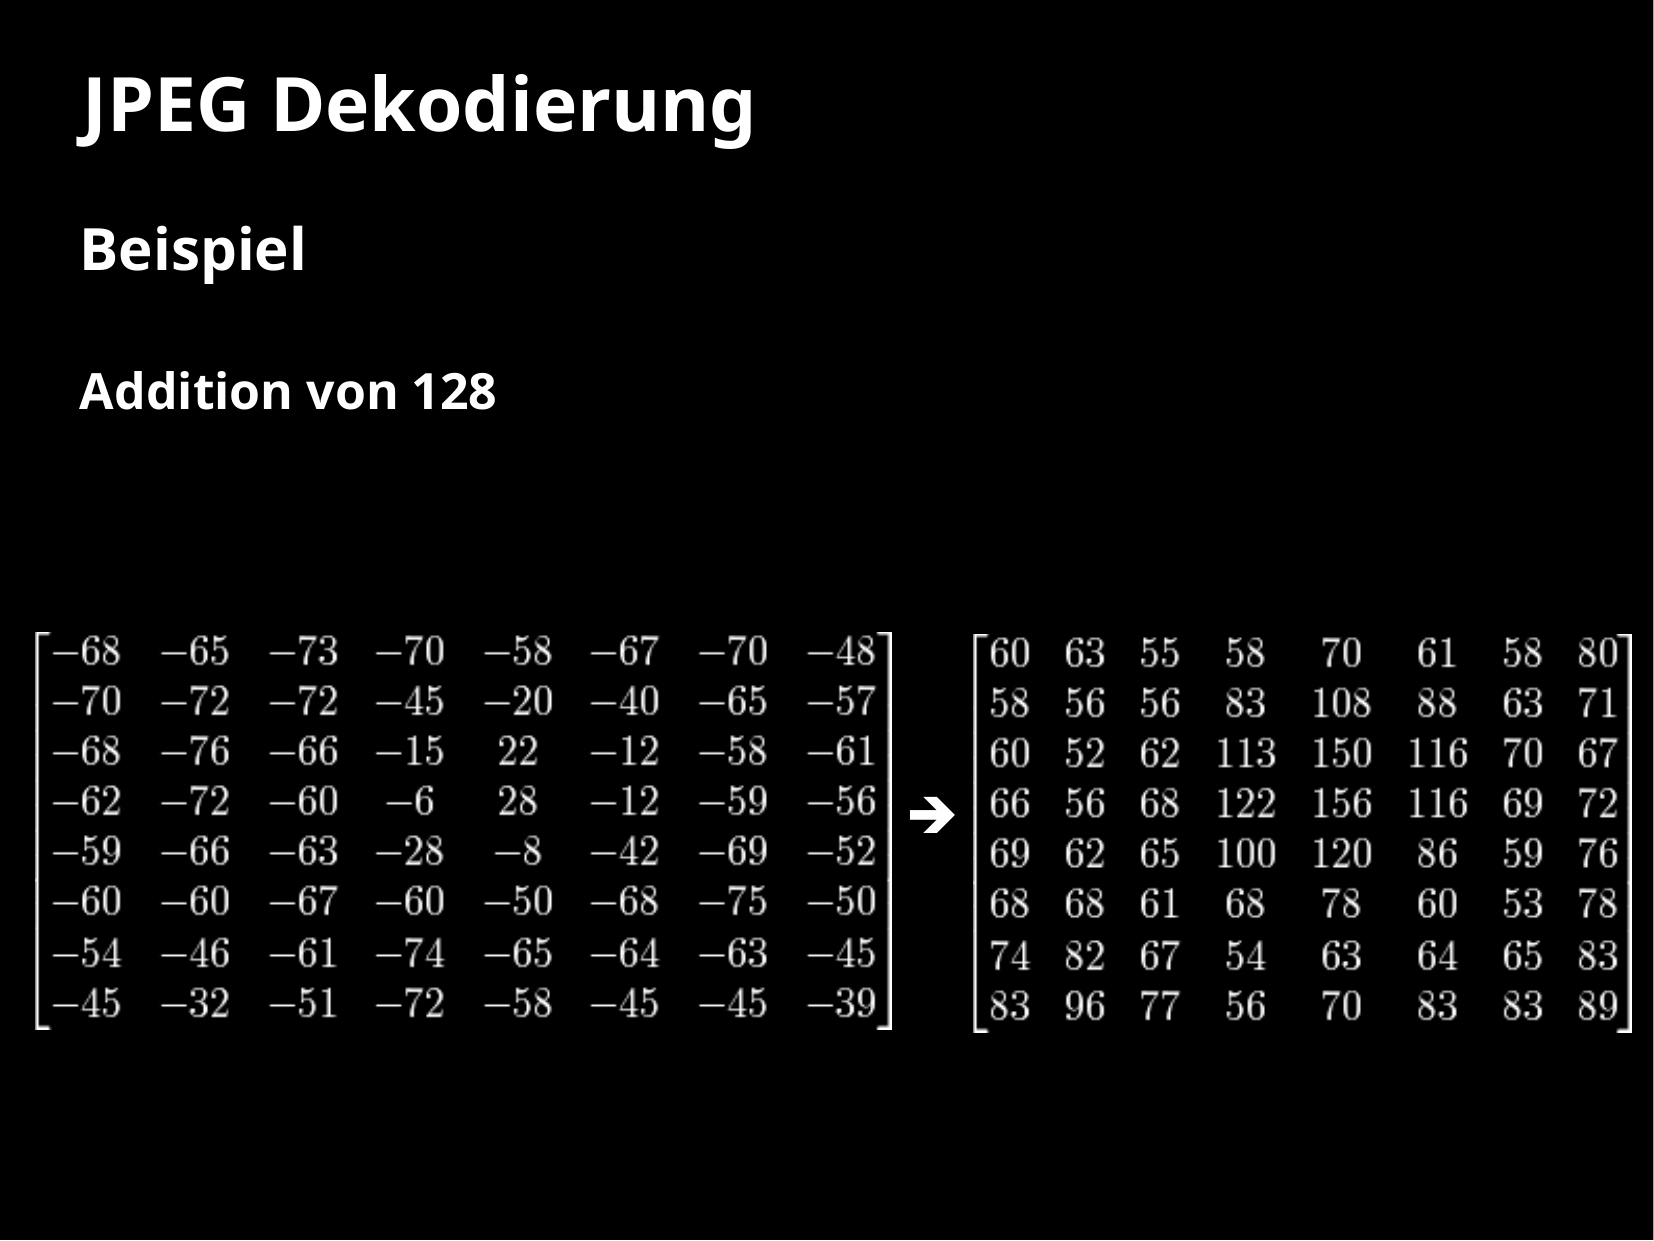

# JPEG Dekodierung
Beispiel
Addition von 128
